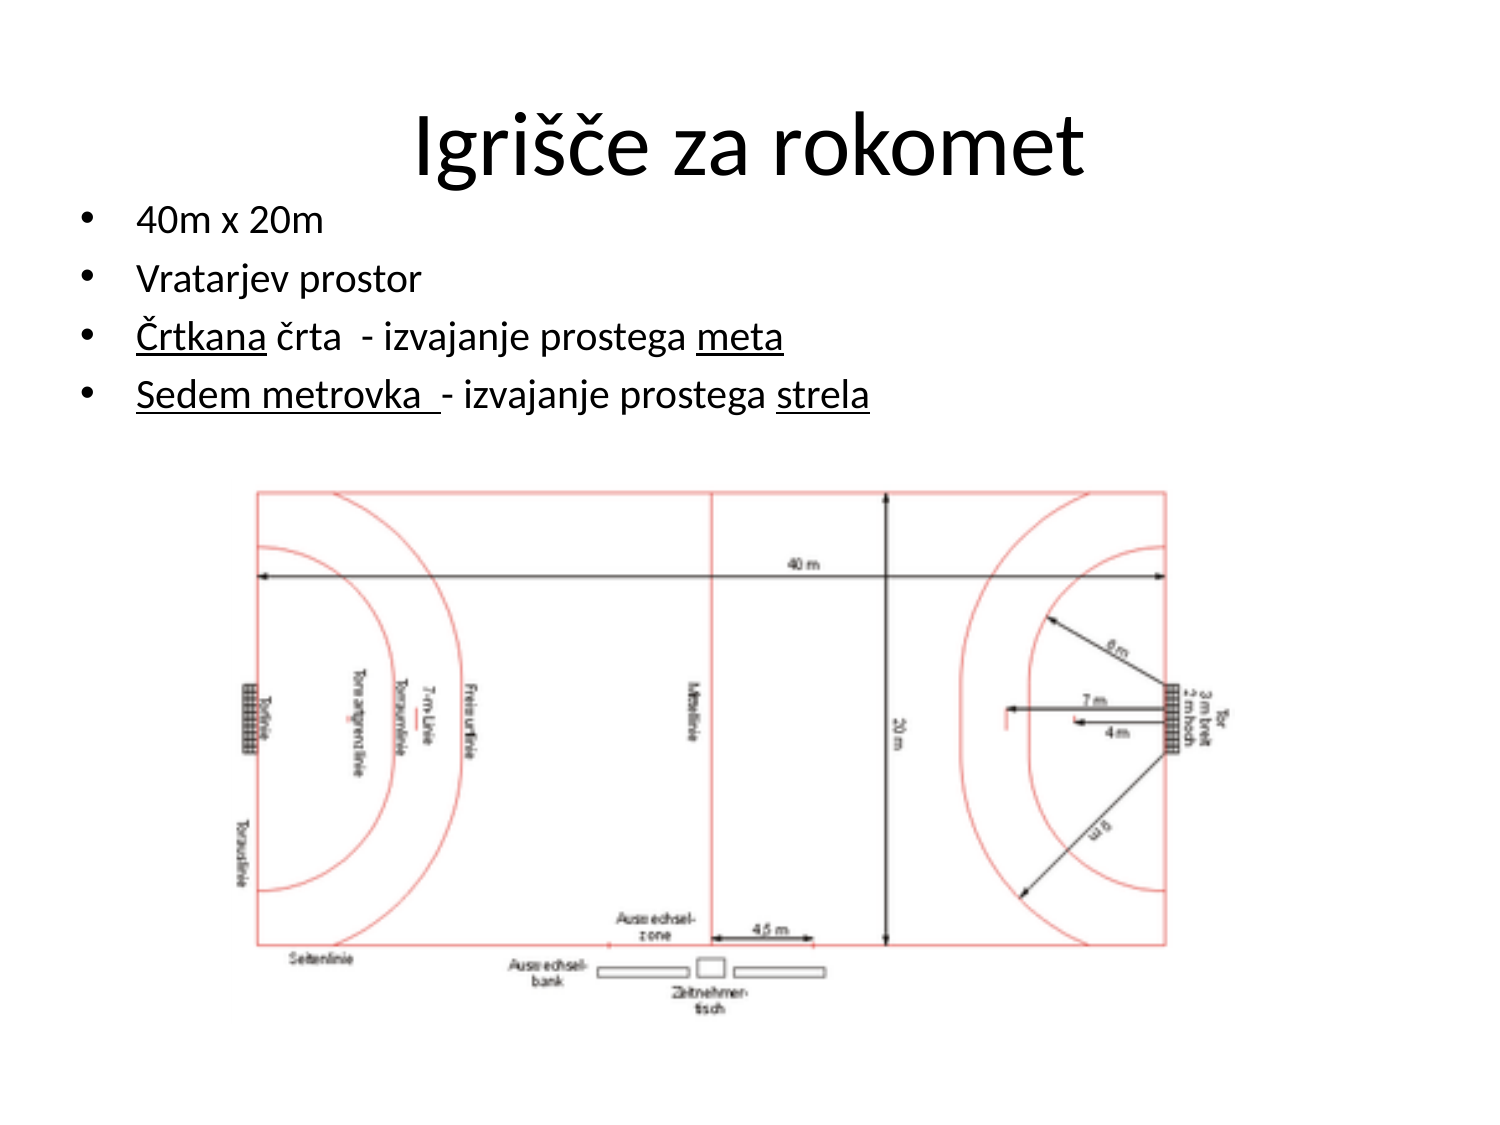

# Igrišče za rokomet
40m x 20m
Vratarjev prostor
Črtkana črta - izvajanje prostega meta
Sedem metrovka - izvajanje prostega strela